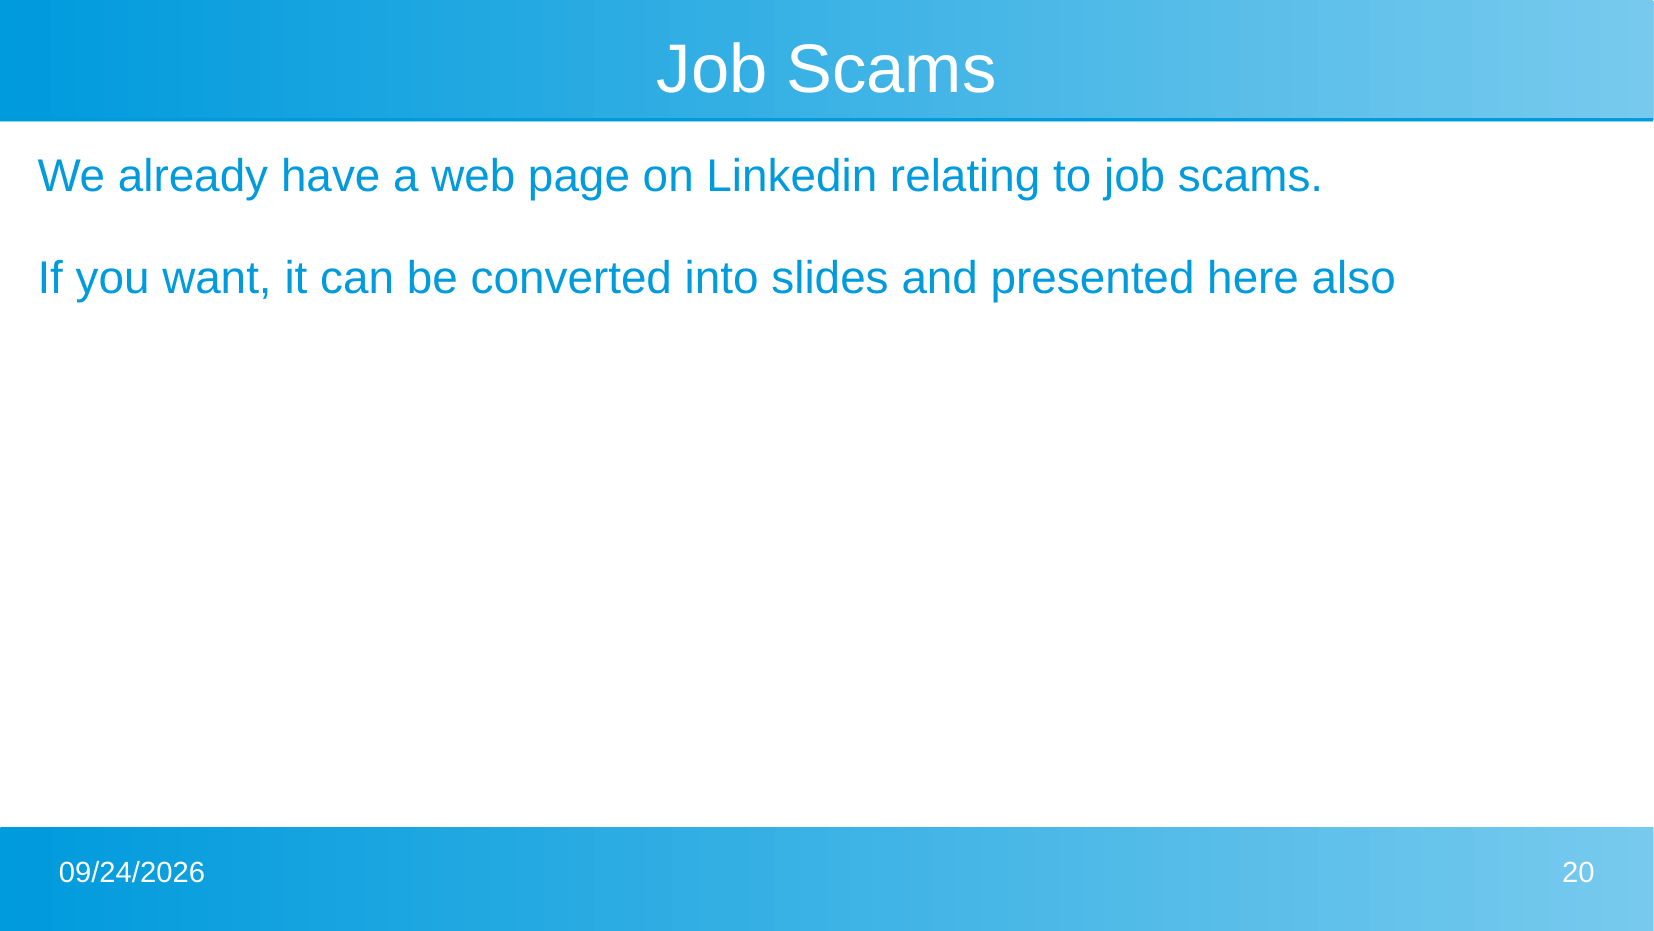

# Job Scams
We already have a web page on Linkedin relating to job scams.
If you want, it can be converted into slides and presented here also
20